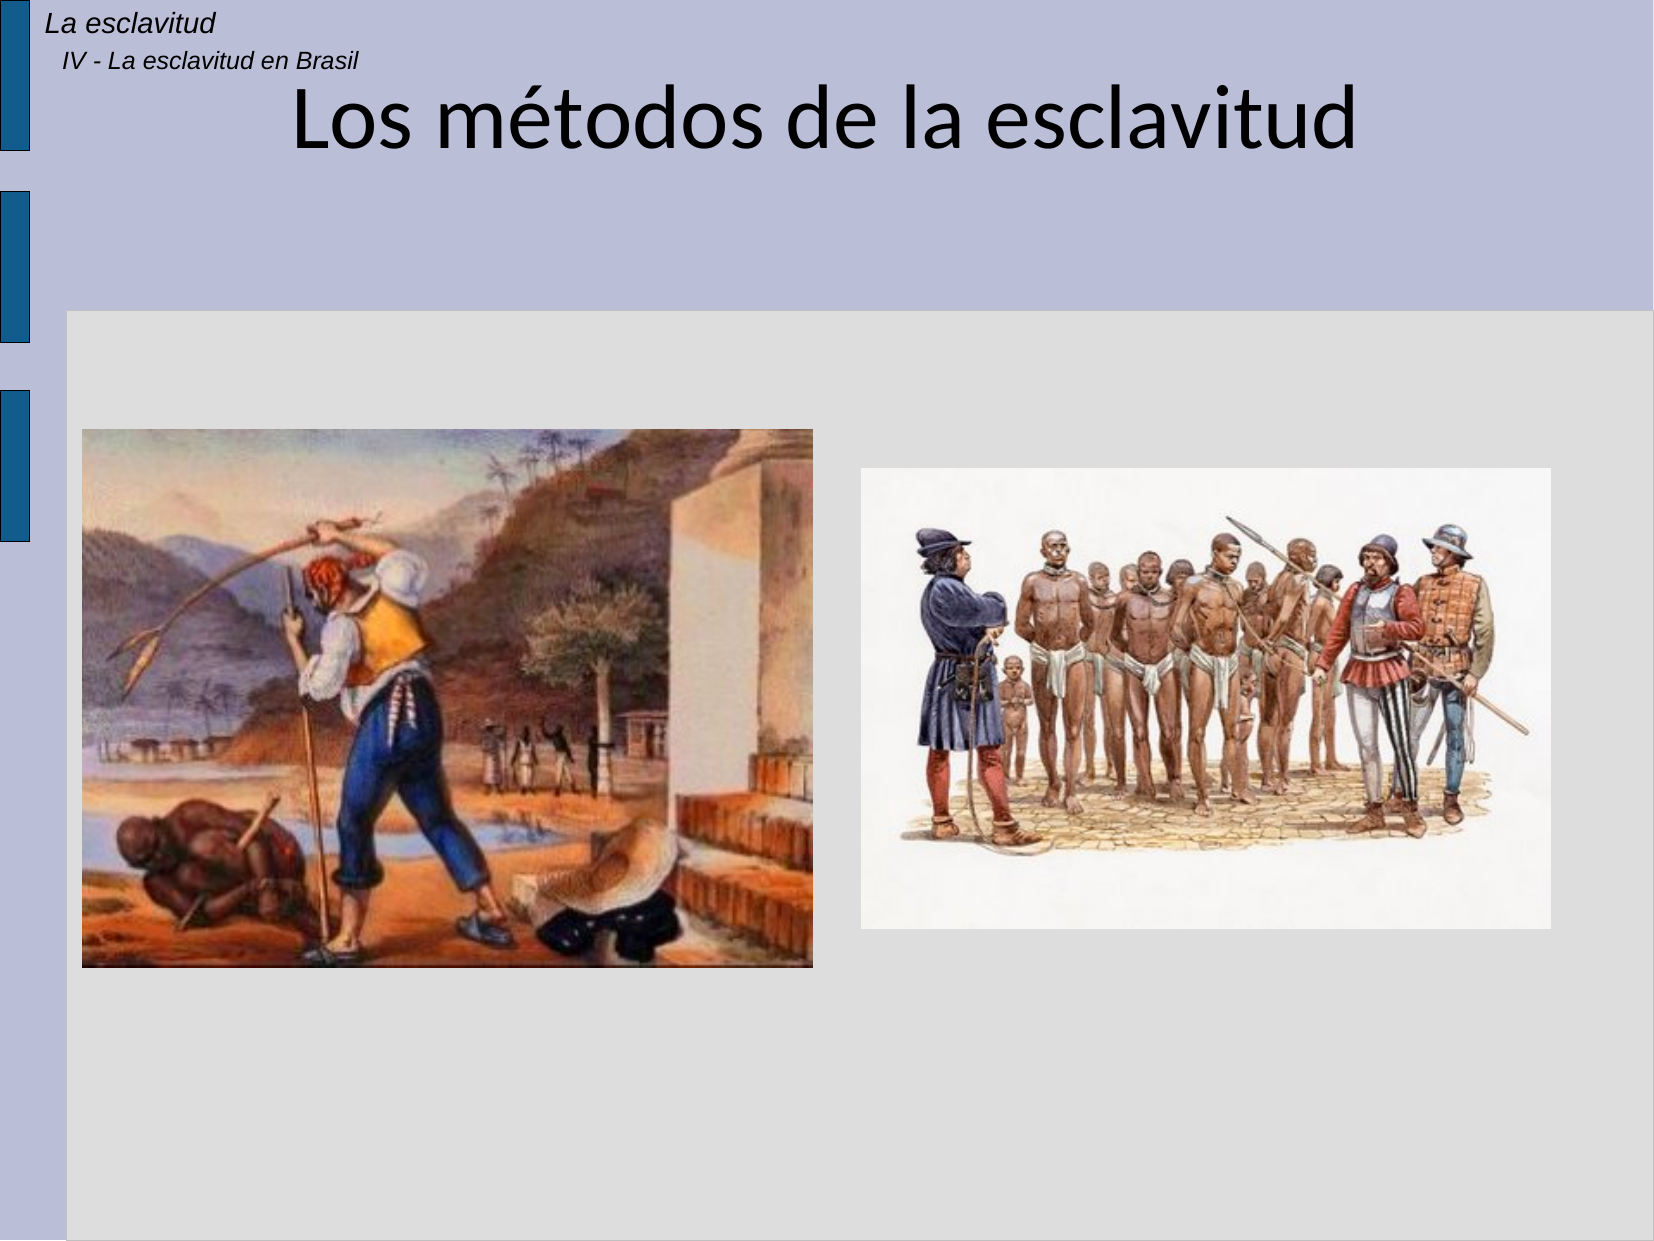

IV - La esclavitud en Brasil
# Los métodos de la esclavitud